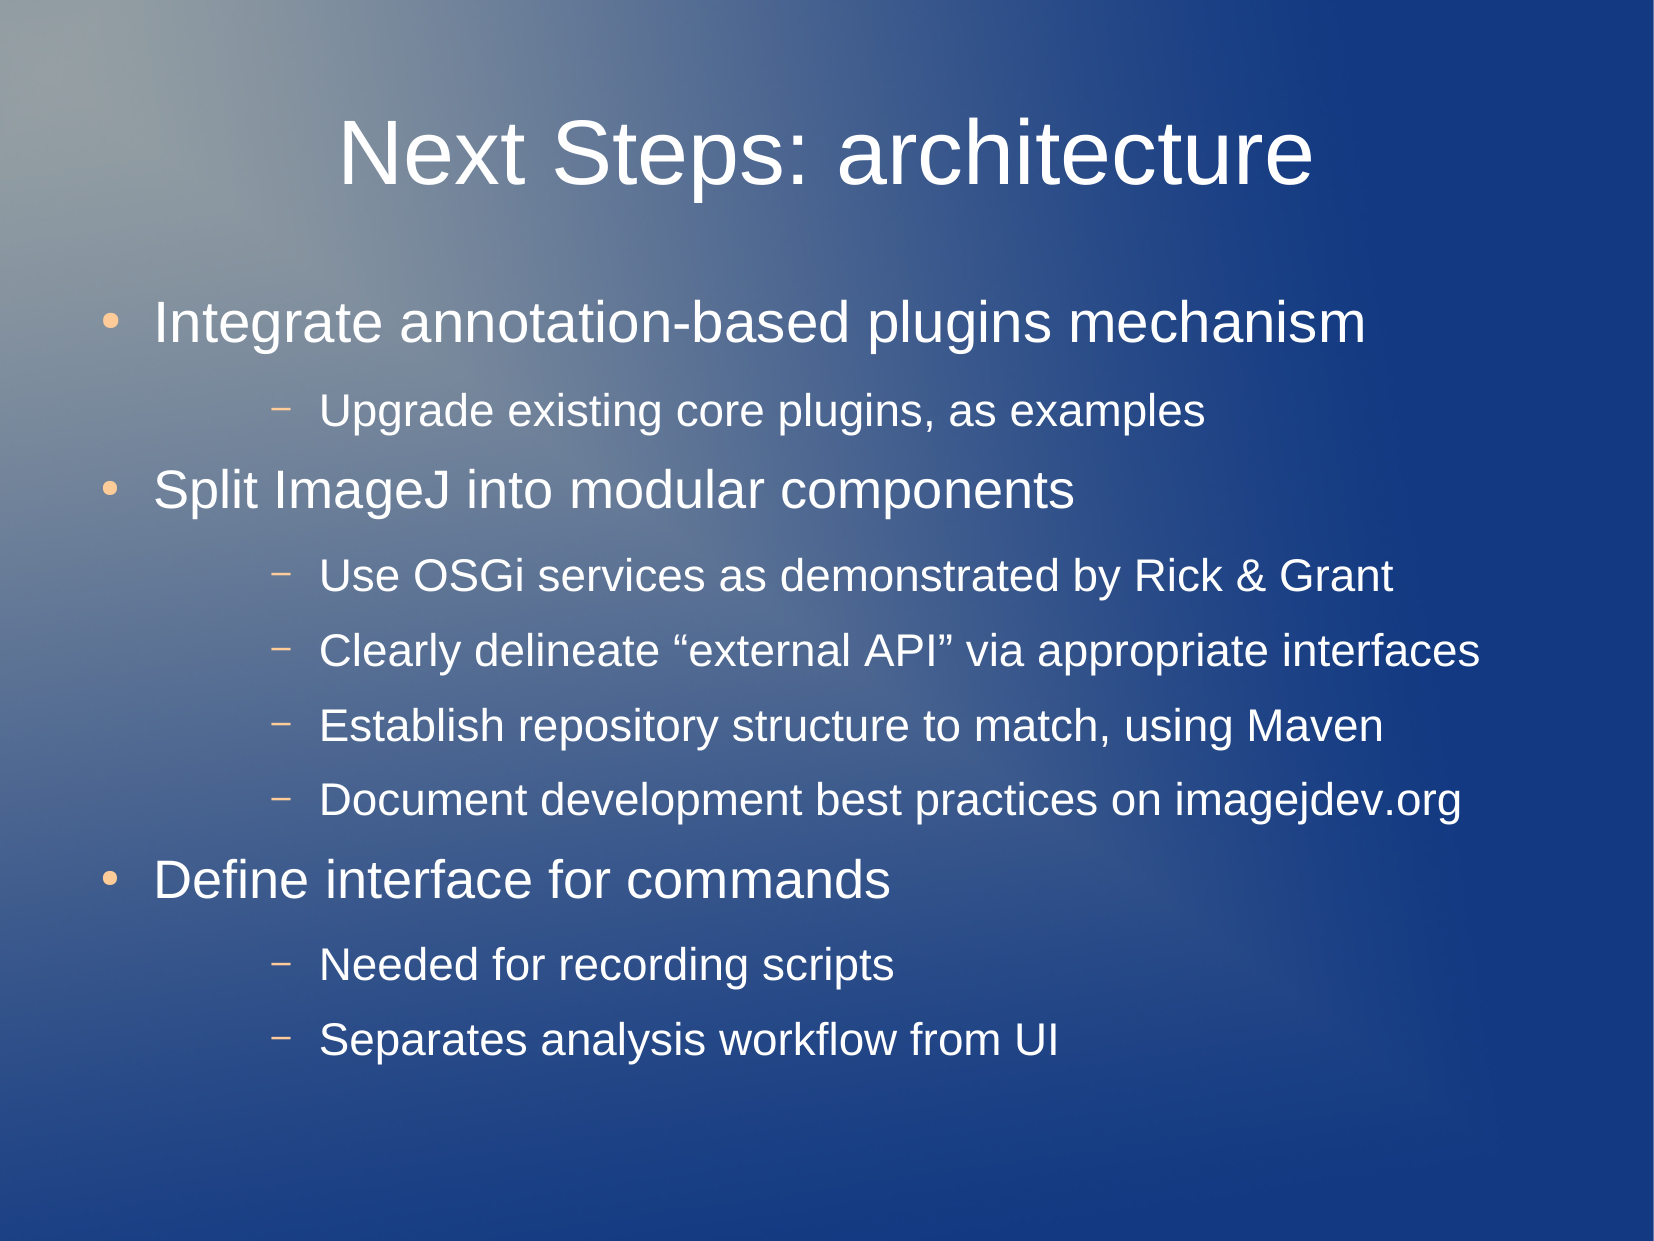

# Next Steps: architecture
Integrate annotation-based plugins mechanism
Upgrade existing core plugins, as examples
Split ImageJ into modular components
Use OSGi services as demonstrated by Rick & Grant
Clearly delineate “external API” via appropriate interfaces
Establish repository structure to match, using Maven
Document development best practices on imagejdev.org
Define interface for commands
Needed for recording scripts
Separates analysis workflow from UI